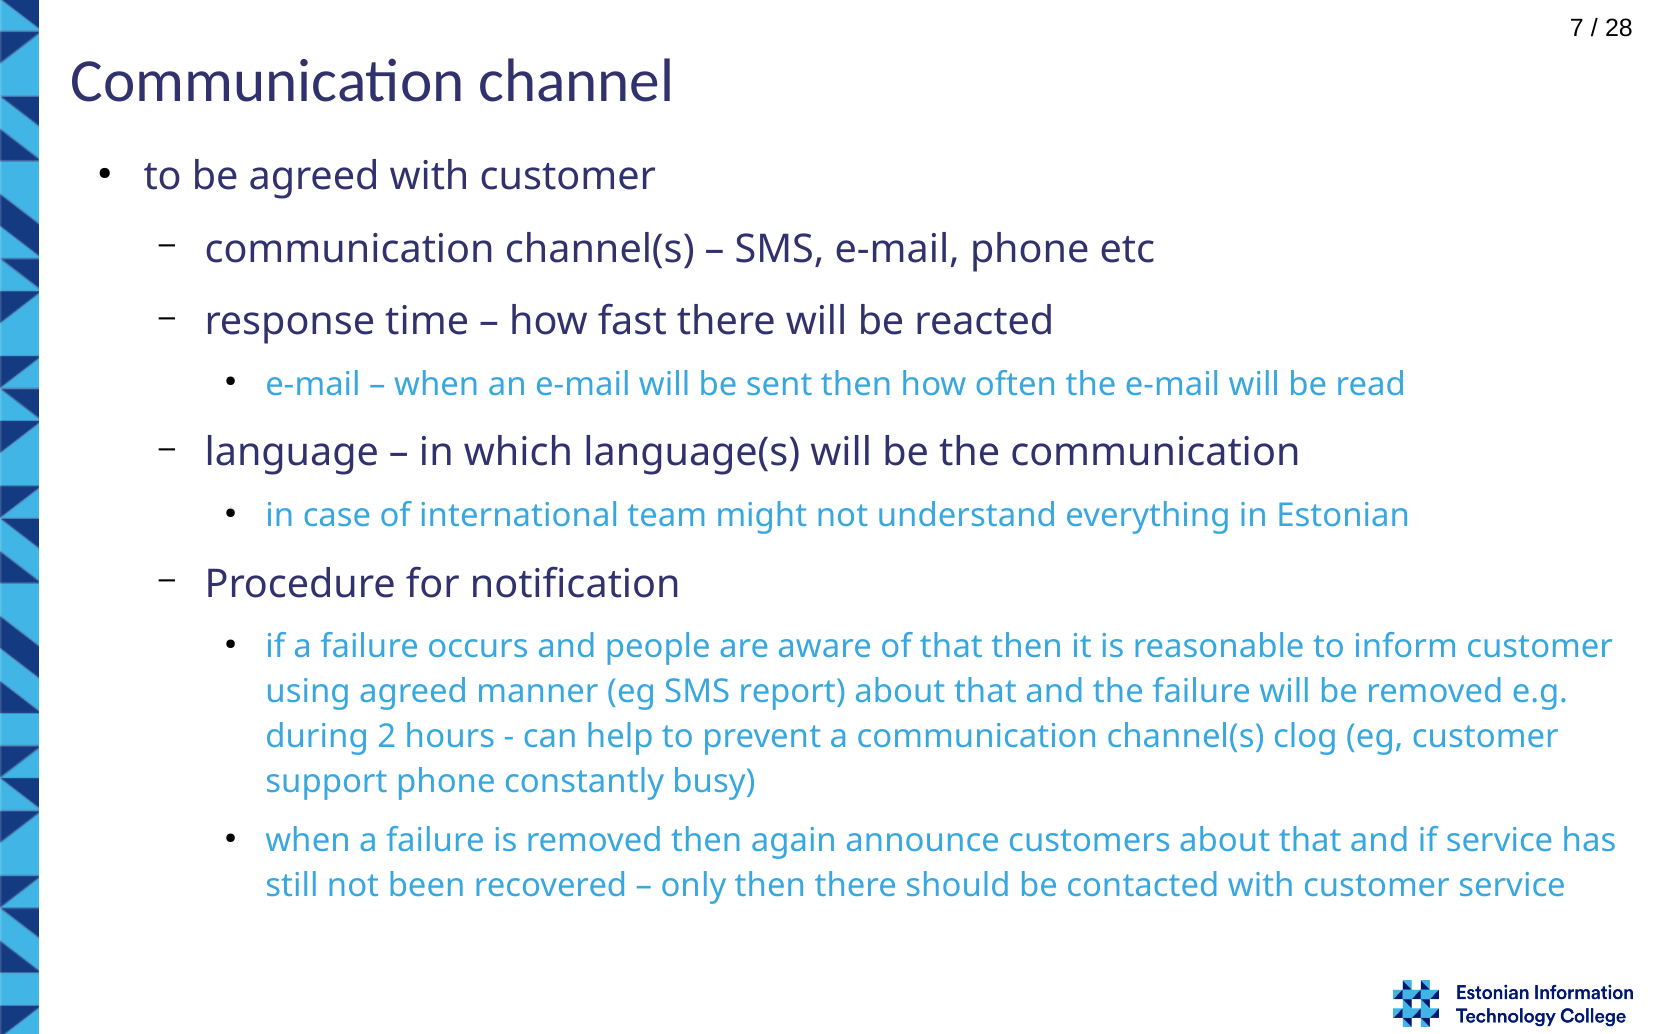

# Communication channel
to be agreed with customer
communication channel(s) – SMS, e-mail, phone etc
response time – how fast there will be reacted
e-mail – when an e-mail will be sent then how often the e-mail will be read
language – in which language(s) will be the communication
in case of international team might not understand everything in Estonian
Procedure for notification
if a failure occurs and people are aware of that then it is reasonable to inform customer using agreed manner (eg SMS report) about that and the failure will be removed e.g. during 2 hours - can help to prevent a communication channel(s) clog (eg, customer support phone constantly busy)
when a failure is removed then again announce customers about that and if service has still not been recovered – only then there should be contacted with customer service